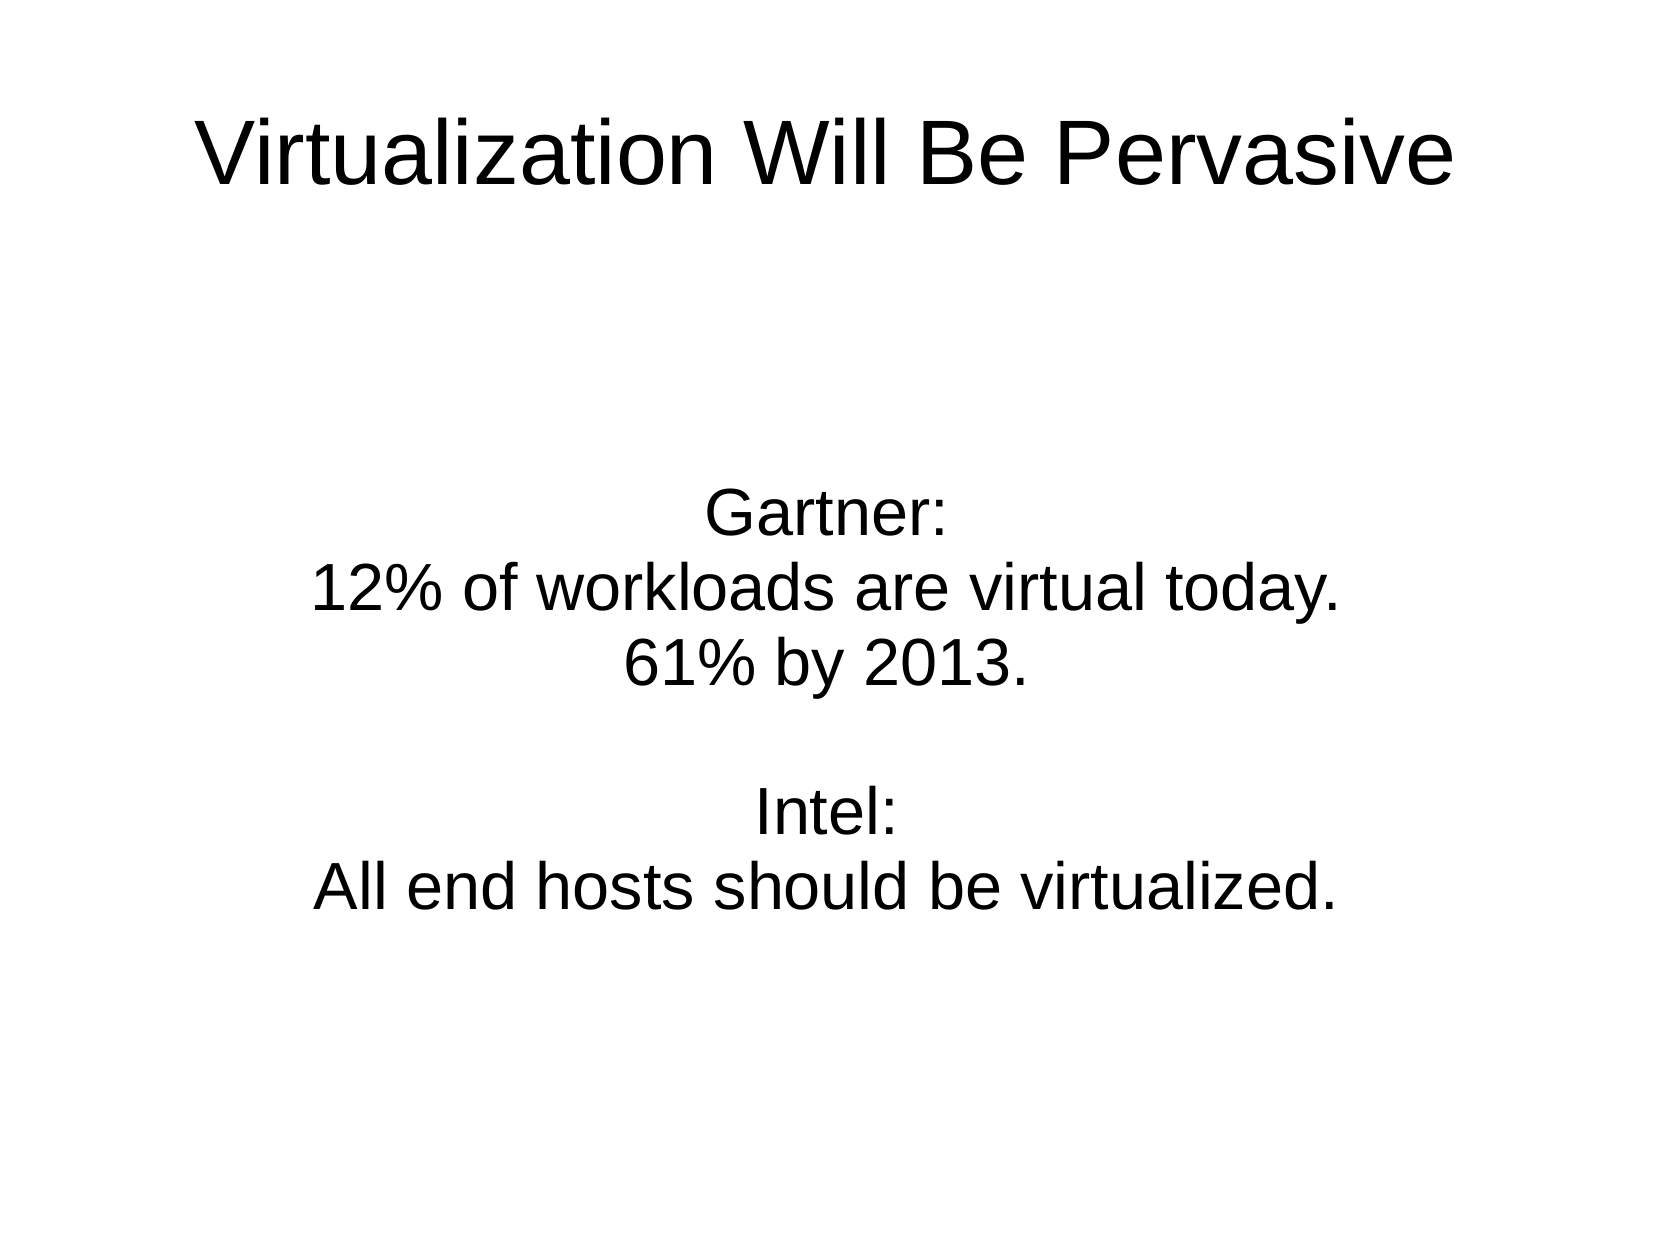

# Virtualization Will Be Pervasive
Gartner:
12% of workloads are virtual today.
61% by 2013.
Intel:
All end hosts should be virtualized.